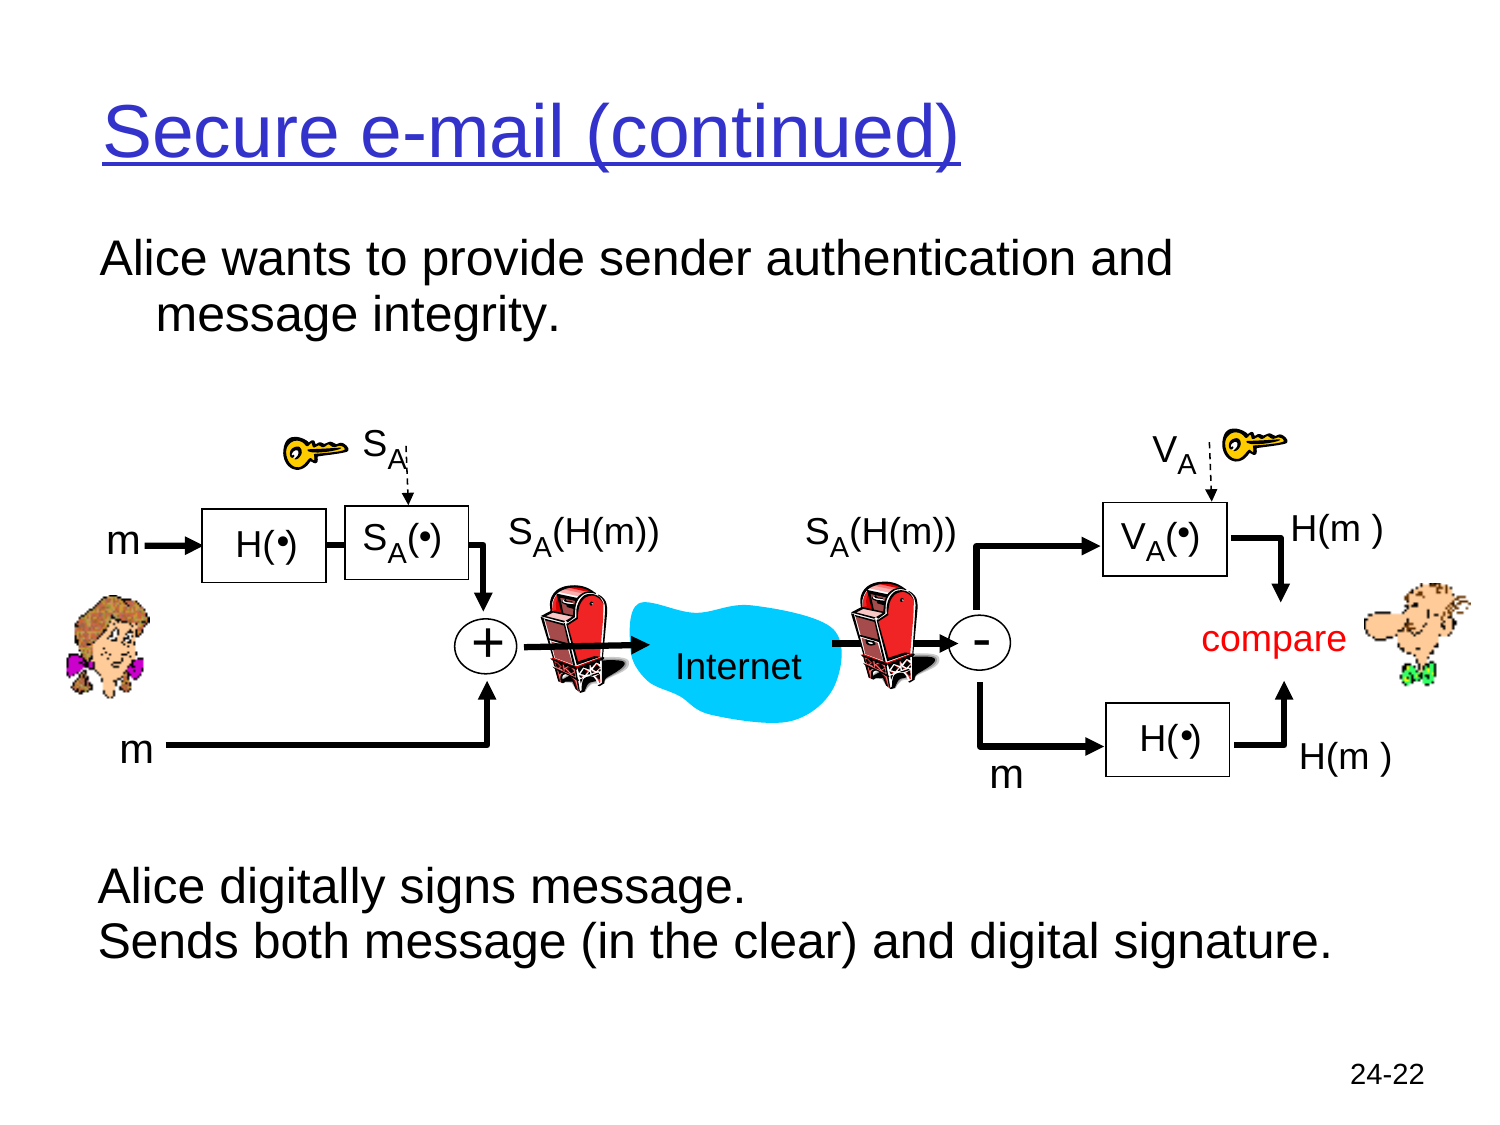

# Secure e-mail (continued)
Alice wants to provide sender authentication and message integrity.
SA
VA
.
.
.
H( )
SA(H(m))
SA(H(m))
VA( )
SA( )
H(m )
m
-
+
compare
Internet
.
H( )
m
H(m )
m
Alice digitally signs message.
Sends both message (in the clear) and digital signature.
22